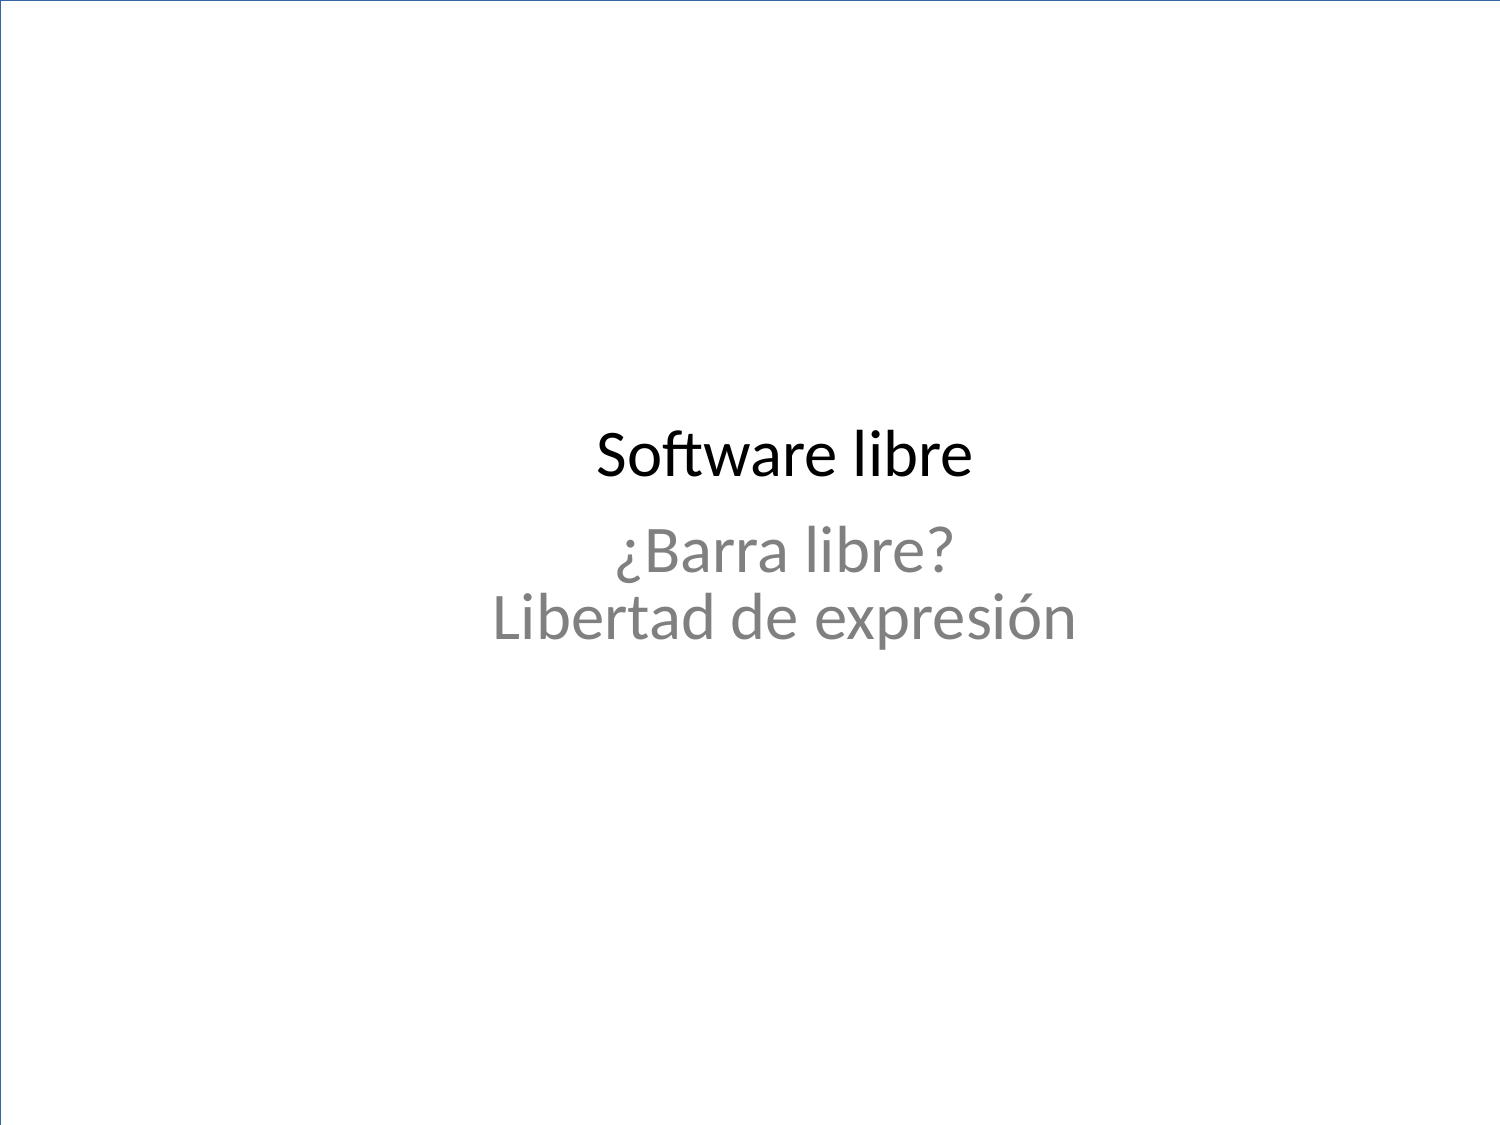

# Software libre
¿Barra libre?
Libertad de expresión